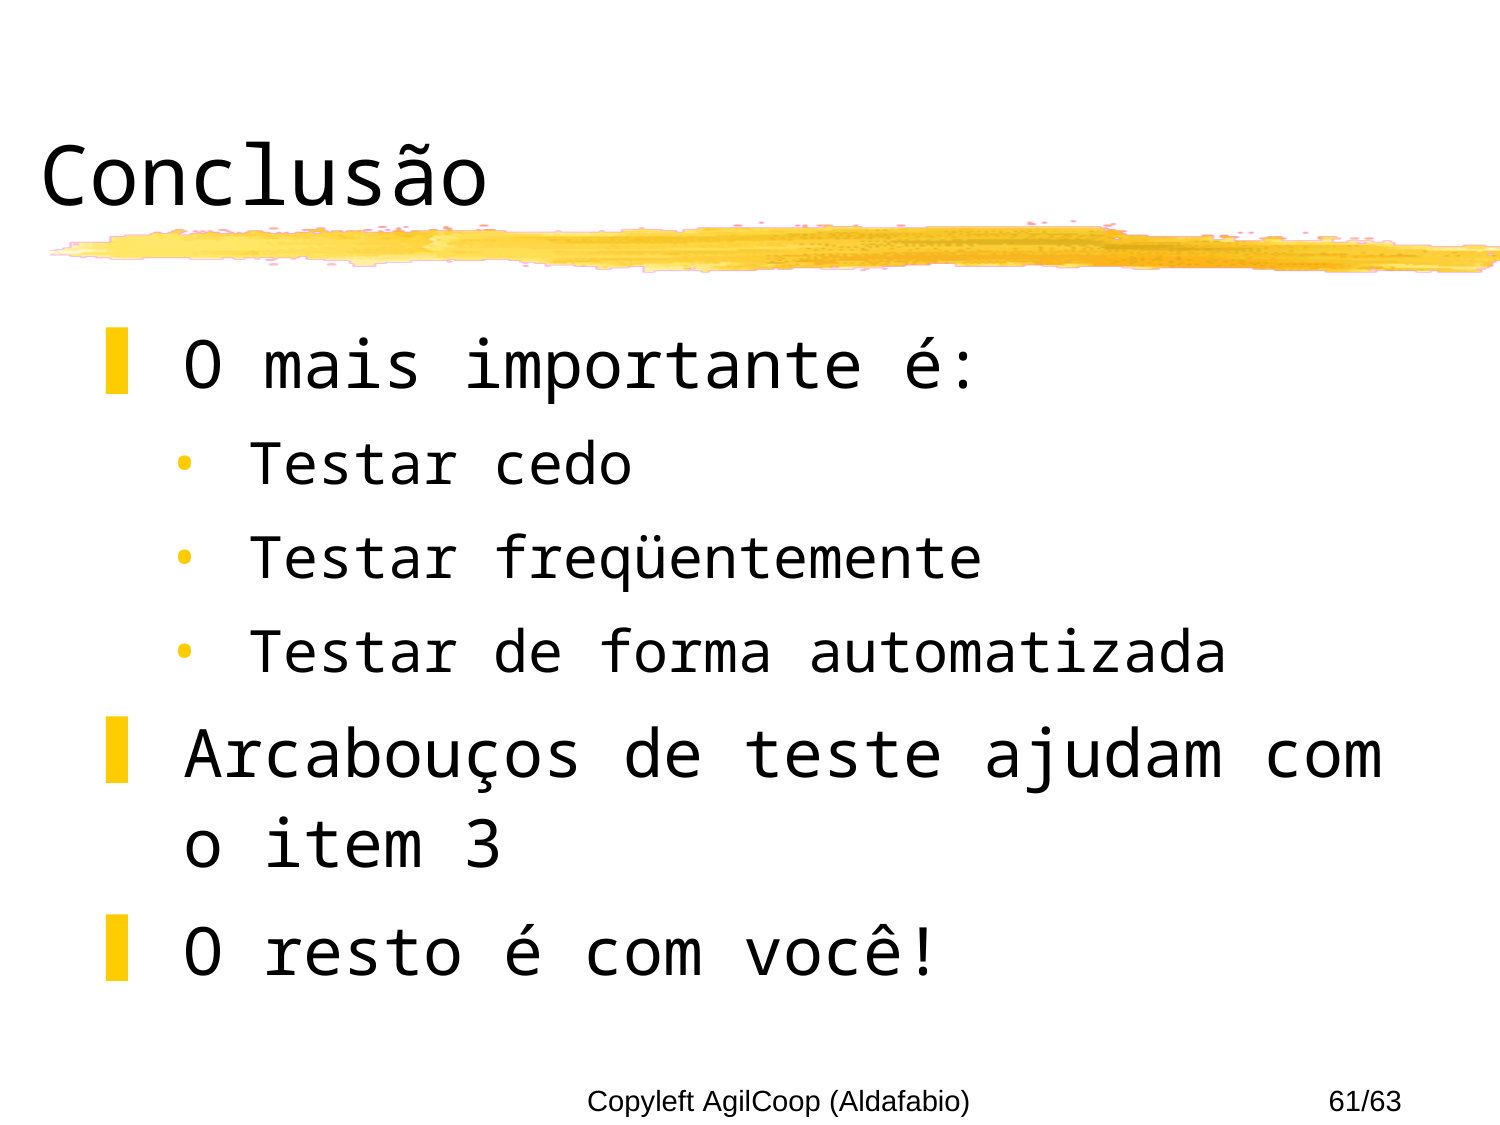

# Conclusão
O mais importante é:
Testar cedo
Testar freqüentemente
Testar de forma automatizada
Arcabouços de teste ajudam com o item 3
O resto é com você!
61